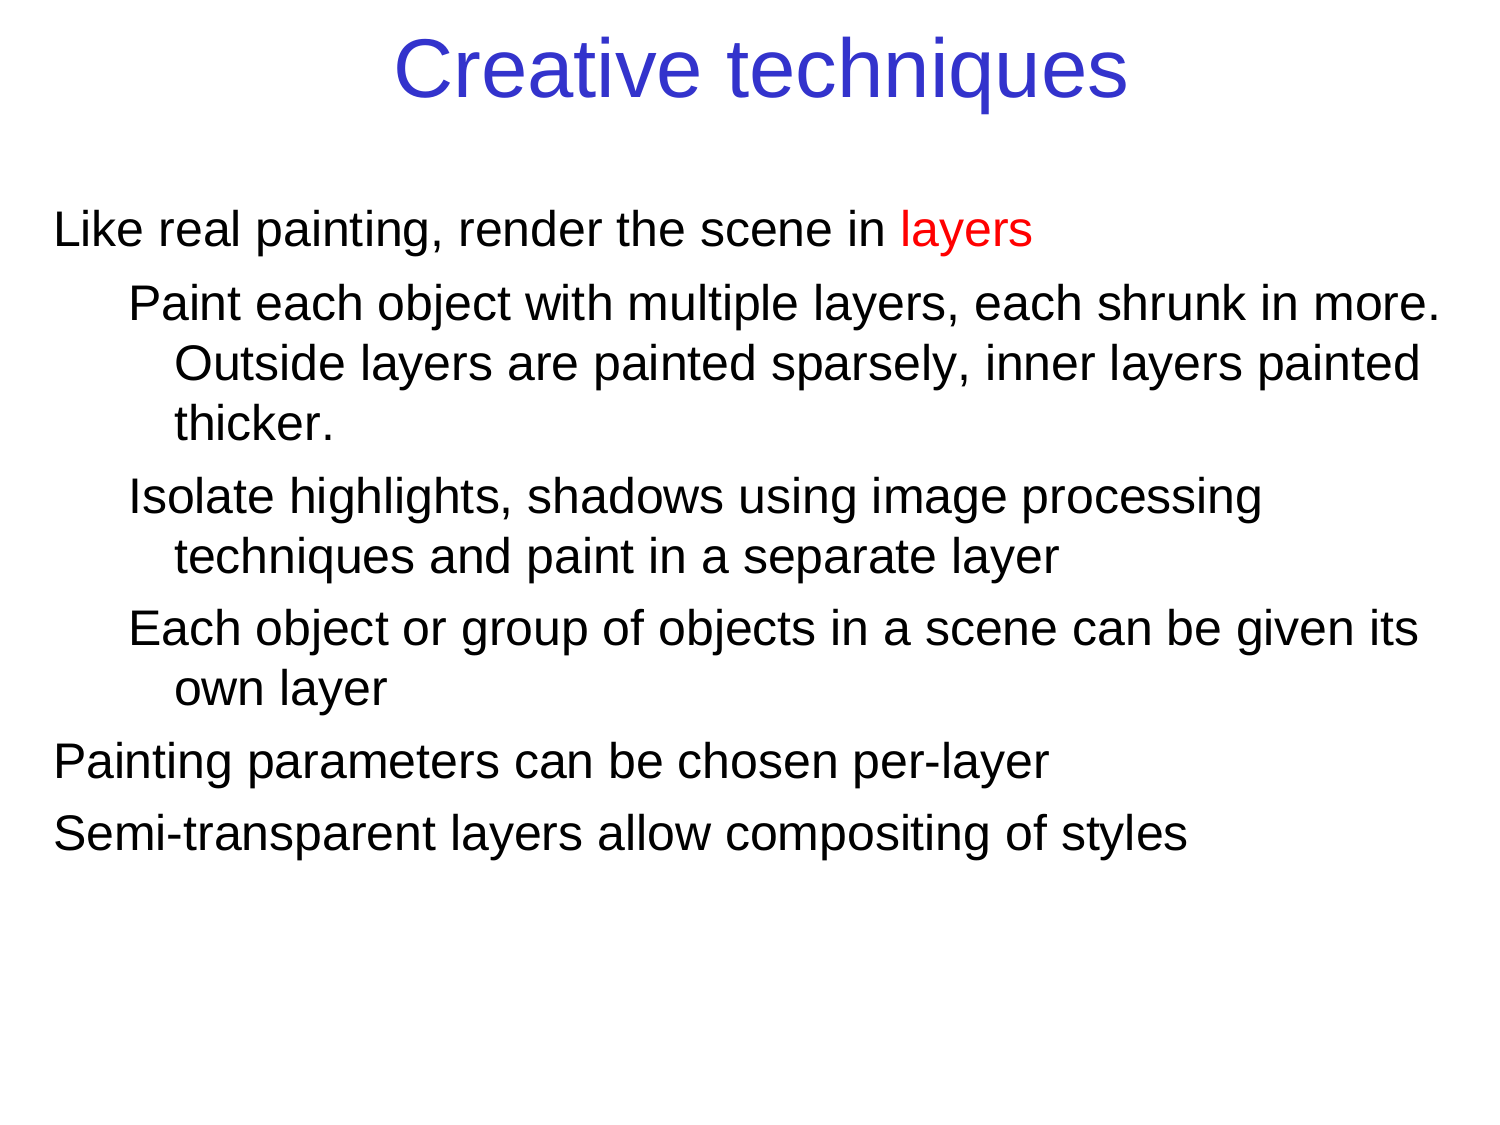

# Creative techniques
Like real painting, render the scene in layers
Paint each object with multiple layers, each shrunk in more. Outside layers are painted sparsely, inner layers painted thicker.
Isolate highlights, shadows using image processing techniques and paint in a separate layer
Each object or group of objects in a scene can be given its own layer
Painting parameters can be chosen per-layer
Semi-transparent layers allow compositing of styles